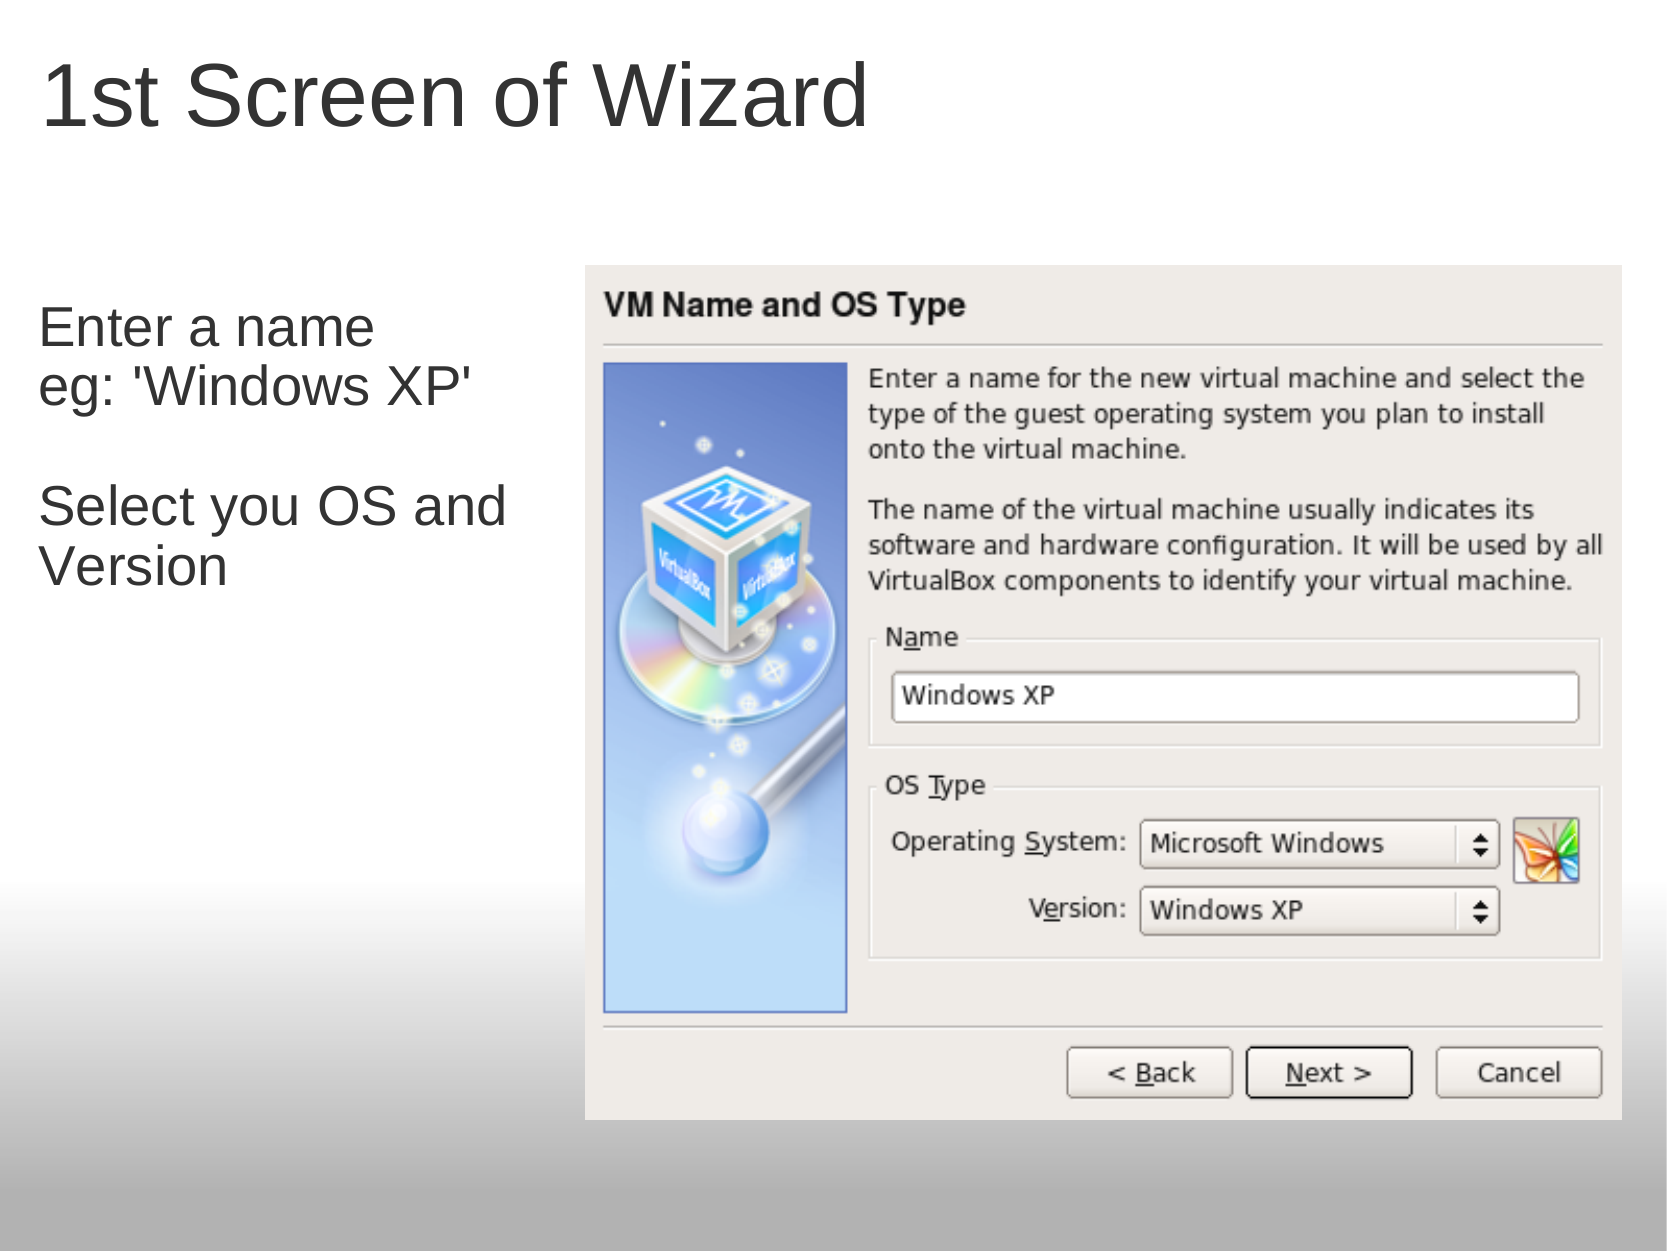

# 1st Screen of Wizard
Enter a name
eg: 'Windows XP'
Select you OS and Version